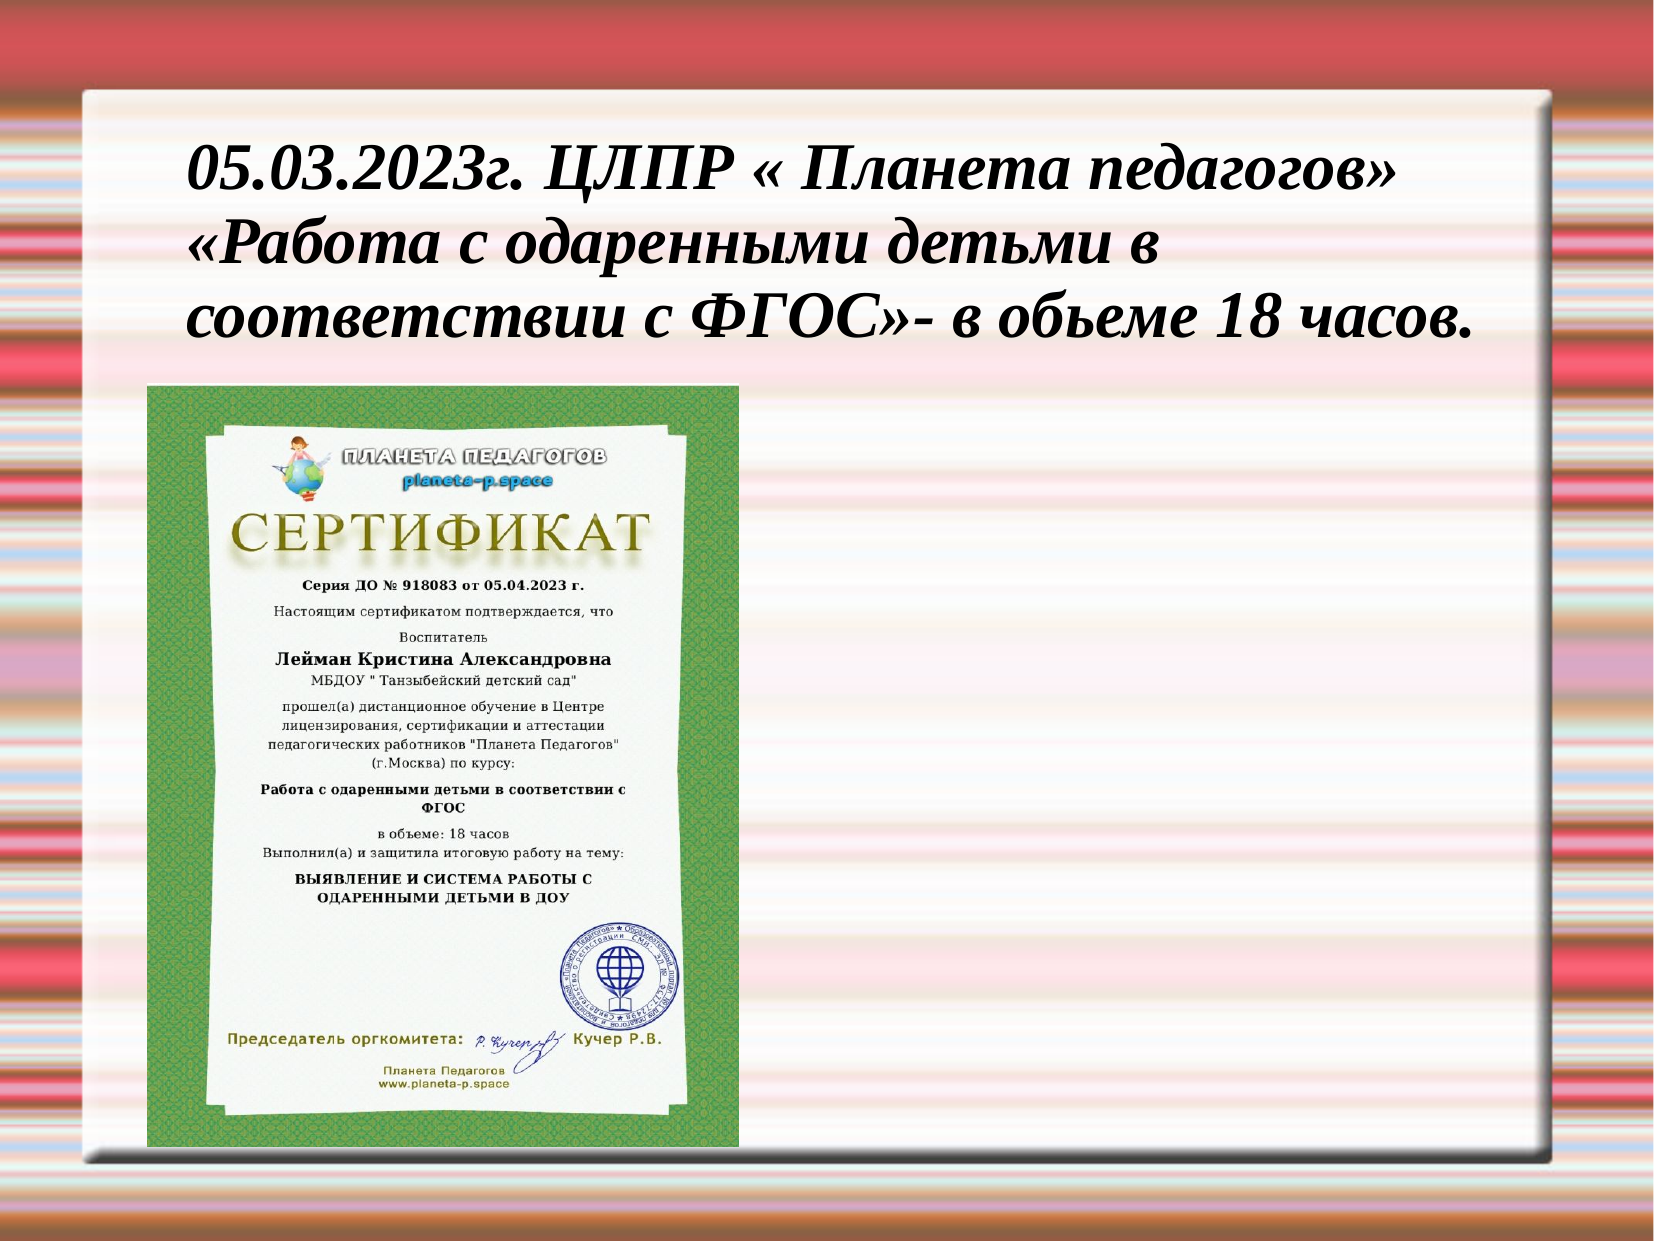

#
05.03.2023г. ЦЛПР « Планета педагогов»
«Работа с одаренными детьми в соответствии с ФГОС»- в обьеме 18 часов.